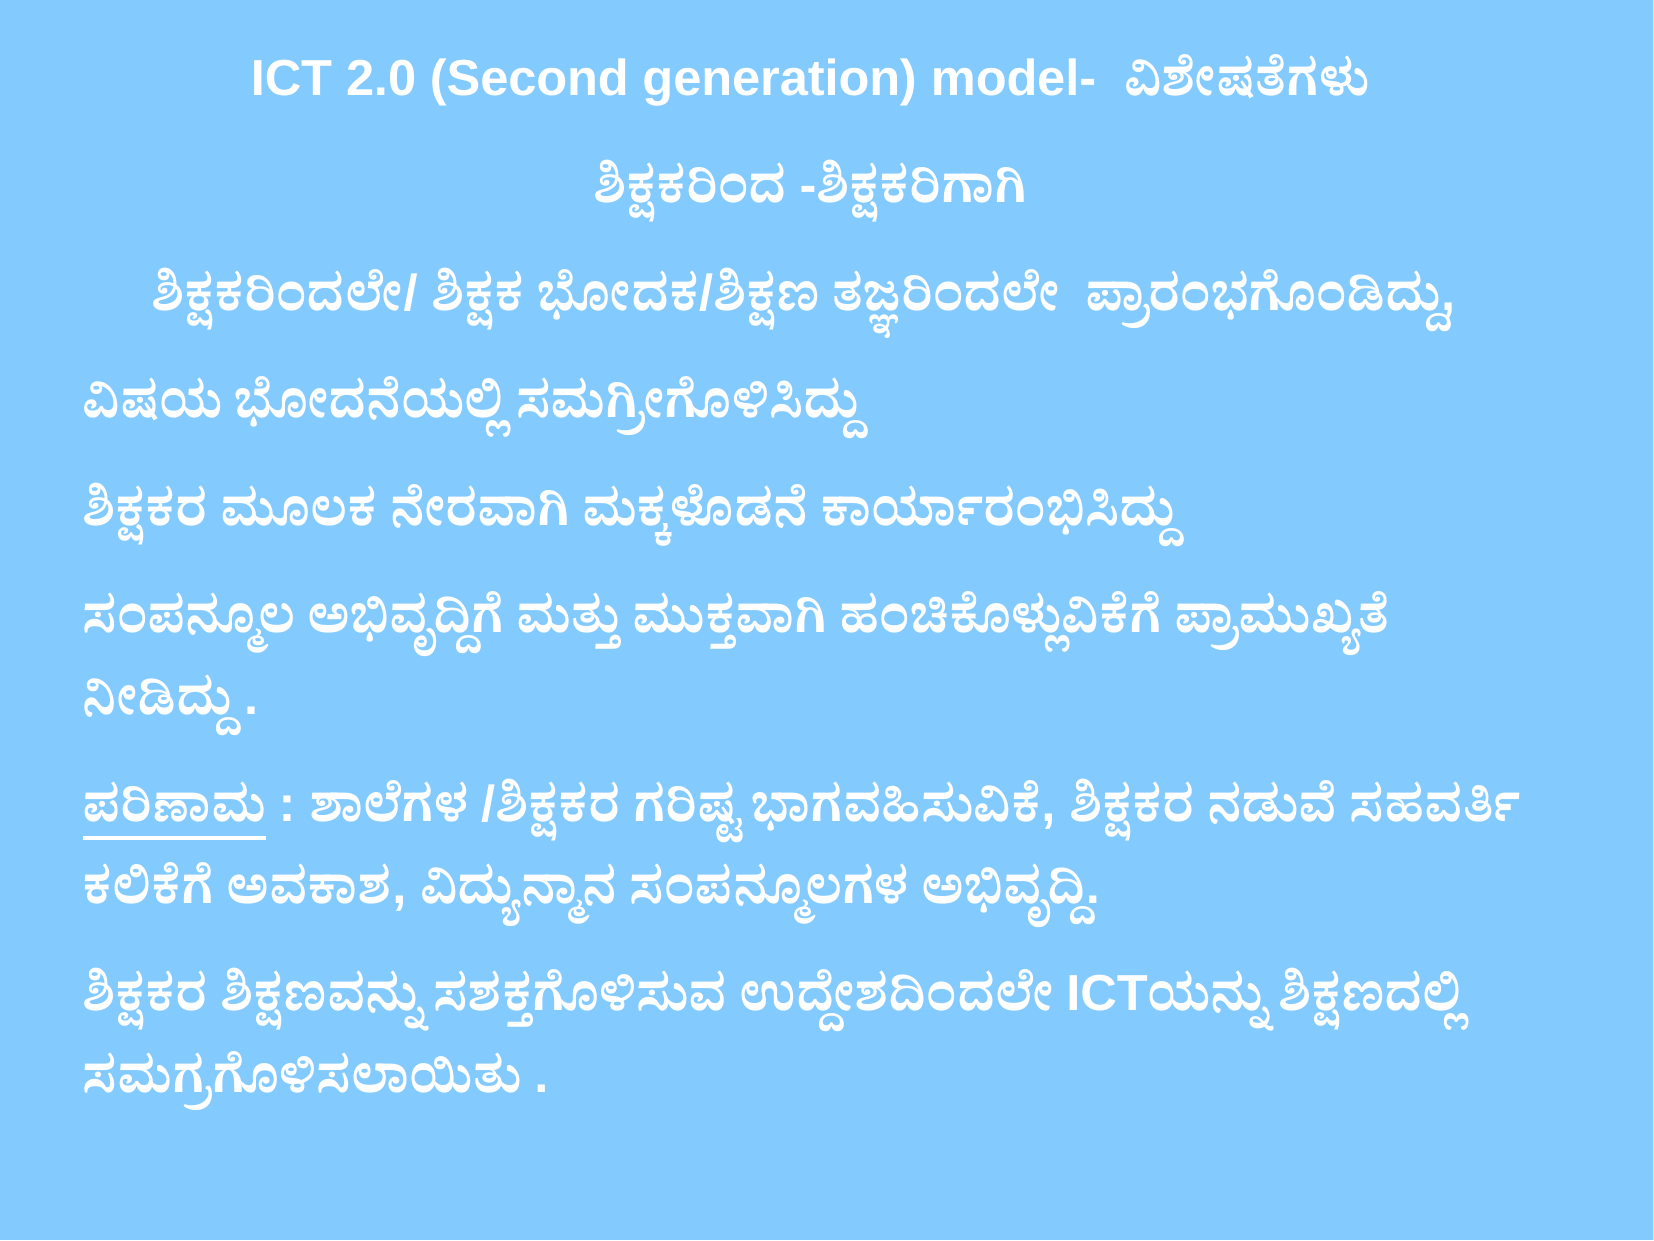

# ICT 2.0 (Second generation) model- ವಿಶೇಷತೆಗಳು
ಶಿಕ್ಷಕರಿಂದ -ಶಿಕ್ಷಕರಿಗಾಗಿ
ಶಿಕ್ಷಕರಿಂದಲೇ/ ಶಿಕ್ಷಕ ಭೋದಕ/ಶಿಕ್ಷಣ ತಜ್ಞರಿಂದಲೇ ಪ್ರಾರಂಭಗೊಂಡಿದ್ದು,
ವಿಷಯ ಭೋದನೆಯಲ್ಲಿ ಸಮಗ್ರೀಗೊಳಿಸಿದ್ದು
ಶಿಕ್ಷಕರ ಮೂಲಕ ನೇರವಾಗಿ ಮಕ್ಕಳೊಡನೆ ಕಾರ್ಯಾರಂಭಿಸಿದ್ದು
ಸಂಪನ್ಮೂಲ ಅಭಿವೃದ್ದಿಗೆ ಮತ್ತು ಮುಕ್ತವಾಗಿ ಹಂಚಿಕೊಳ್ಲುವಿಕೆಗೆ ಪ್ರಾಮುಖ್ಯತೆ ನೀಡಿದ್ದು .
ಪರಿಣಾಮ : ಶಾಲೆಗಳ /ಶಿಕ್ಷಕರ ಗರಿಷ್ಟ ಭಾಗವಹಿಸುವಿಕೆ, ಶಿಕ್ಷಕರ ನಡುವೆ ಸಹವರ್ತಿ ಕಲಿಕೆಗೆ ಅವಕಾಶ, ವಿದ್ಯುನ್ಮಾನ ಸಂಪನ್ಮೂಲಗಳ ಅಭಿವೃದ್ದಿ.
ಶಿಕ್ಷಕರ ಶಿಕ್ಷಣವನ್ನು ಸಶಕ್ತಗೊಳಿಸುವ ಉದ್ದೇಶದಿಂದಲೇ ICTಯನ್ನು ಶಿಕ್ಷಣದಲ್ಲಿ ಸಮಗ್ರಗೊಳಿಸಲಾಯಿತು .